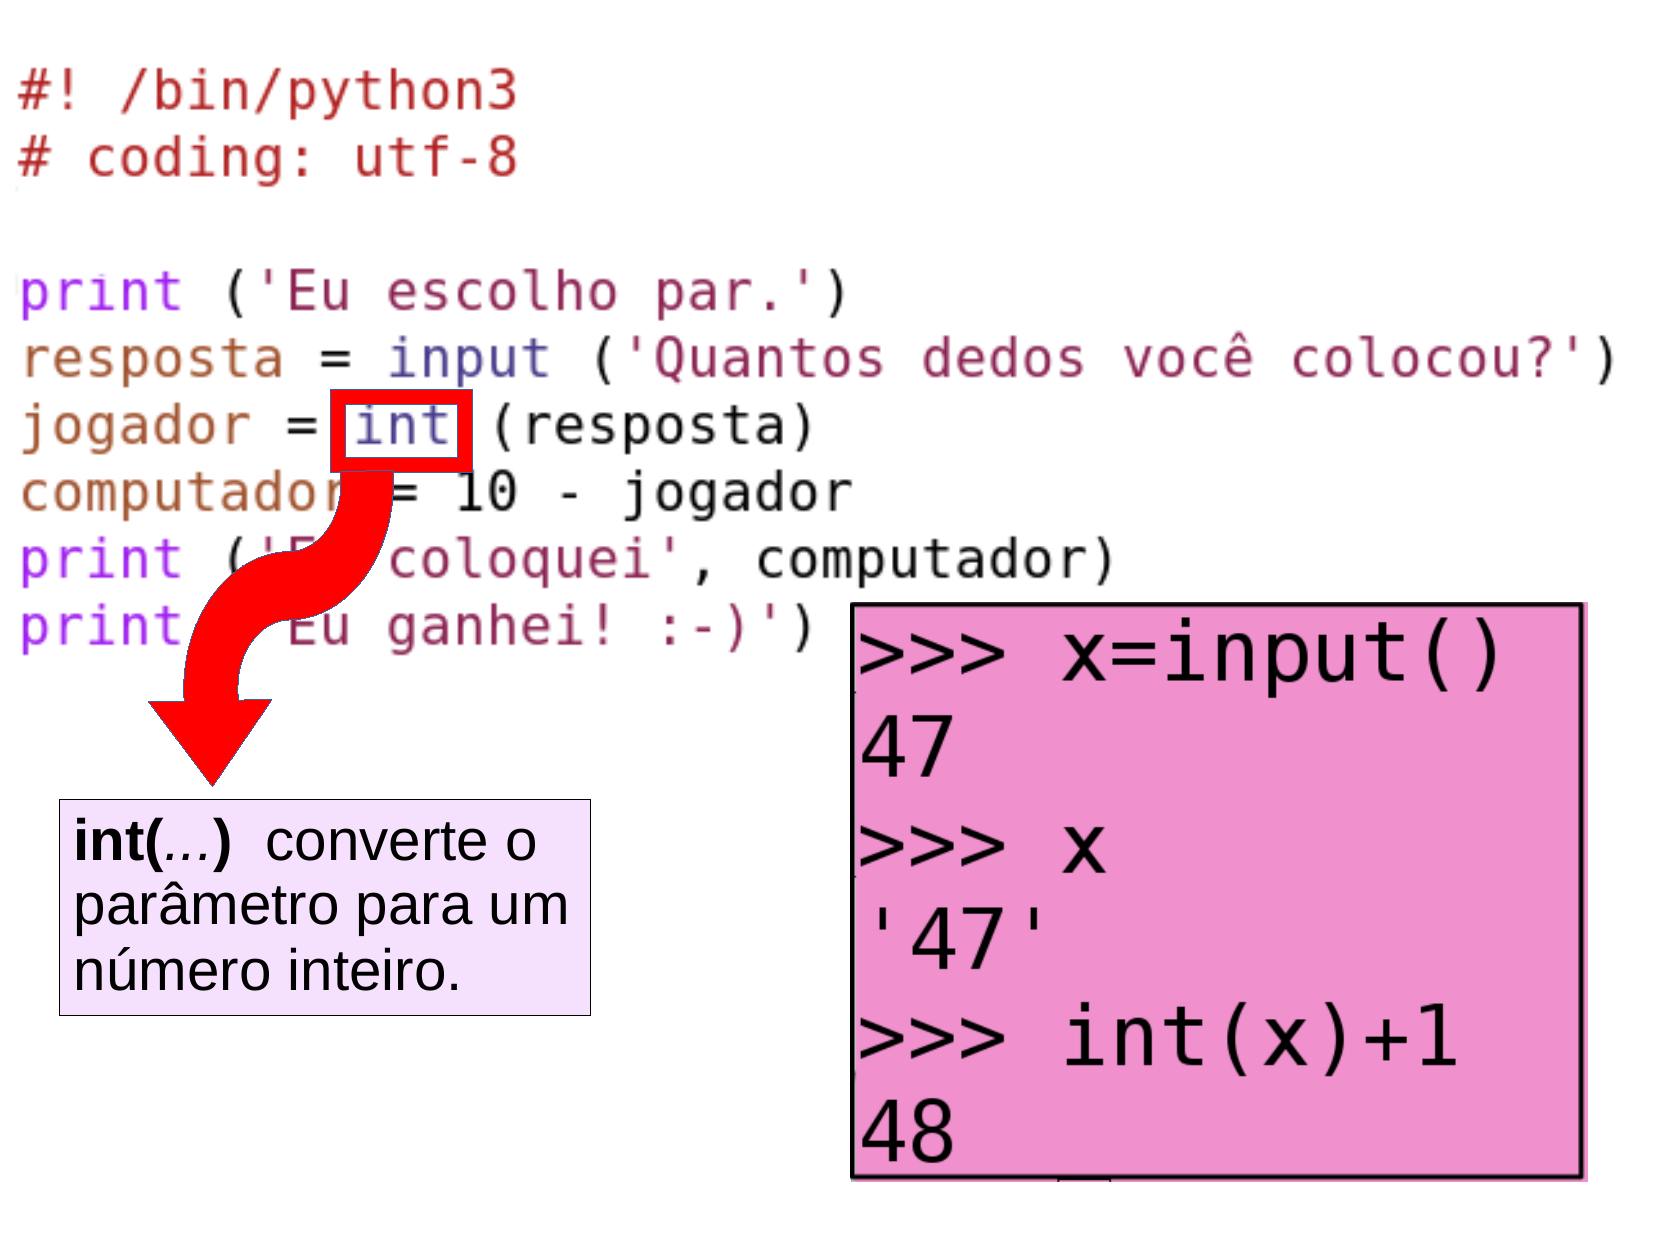

int(...) converte o parâmetro para um número inteiro.